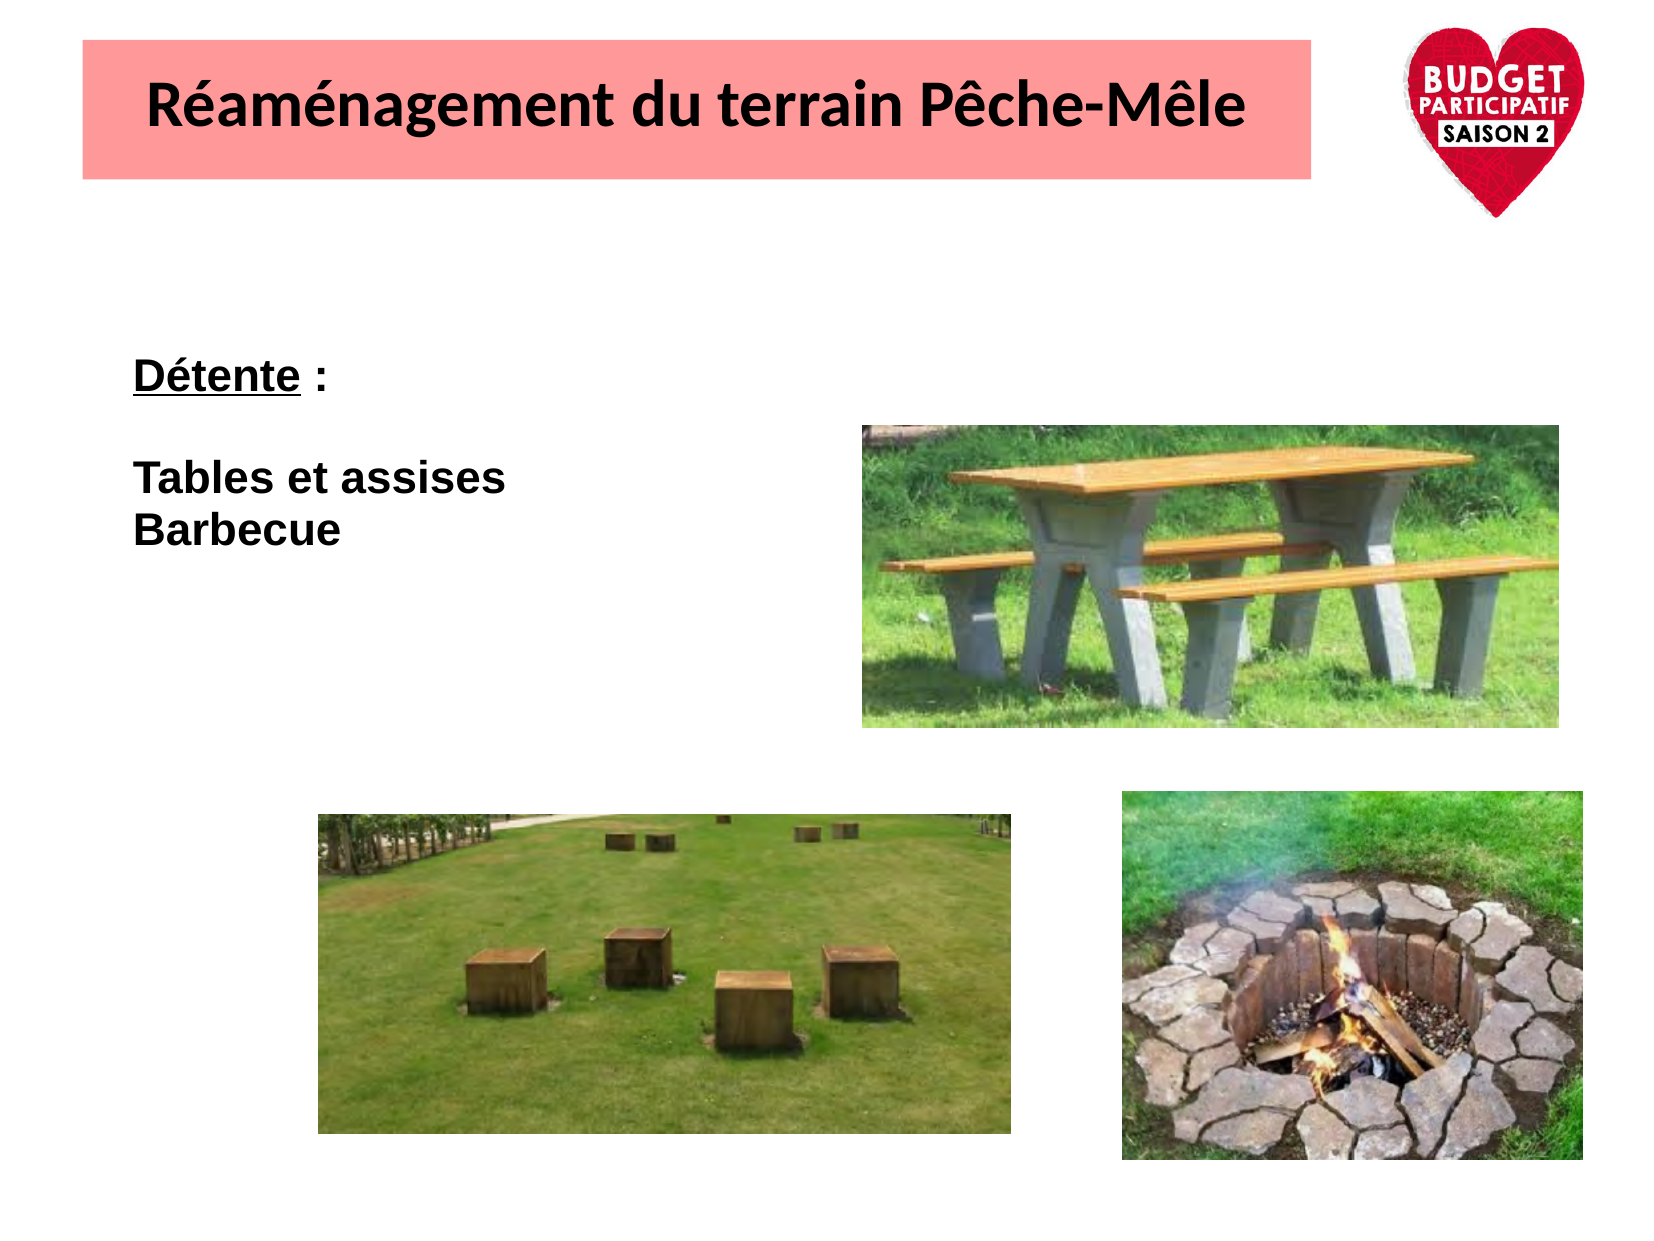

# Réaménagement du terrain Pêche-Mêle
Détente :
Tables et assises
Barbecue